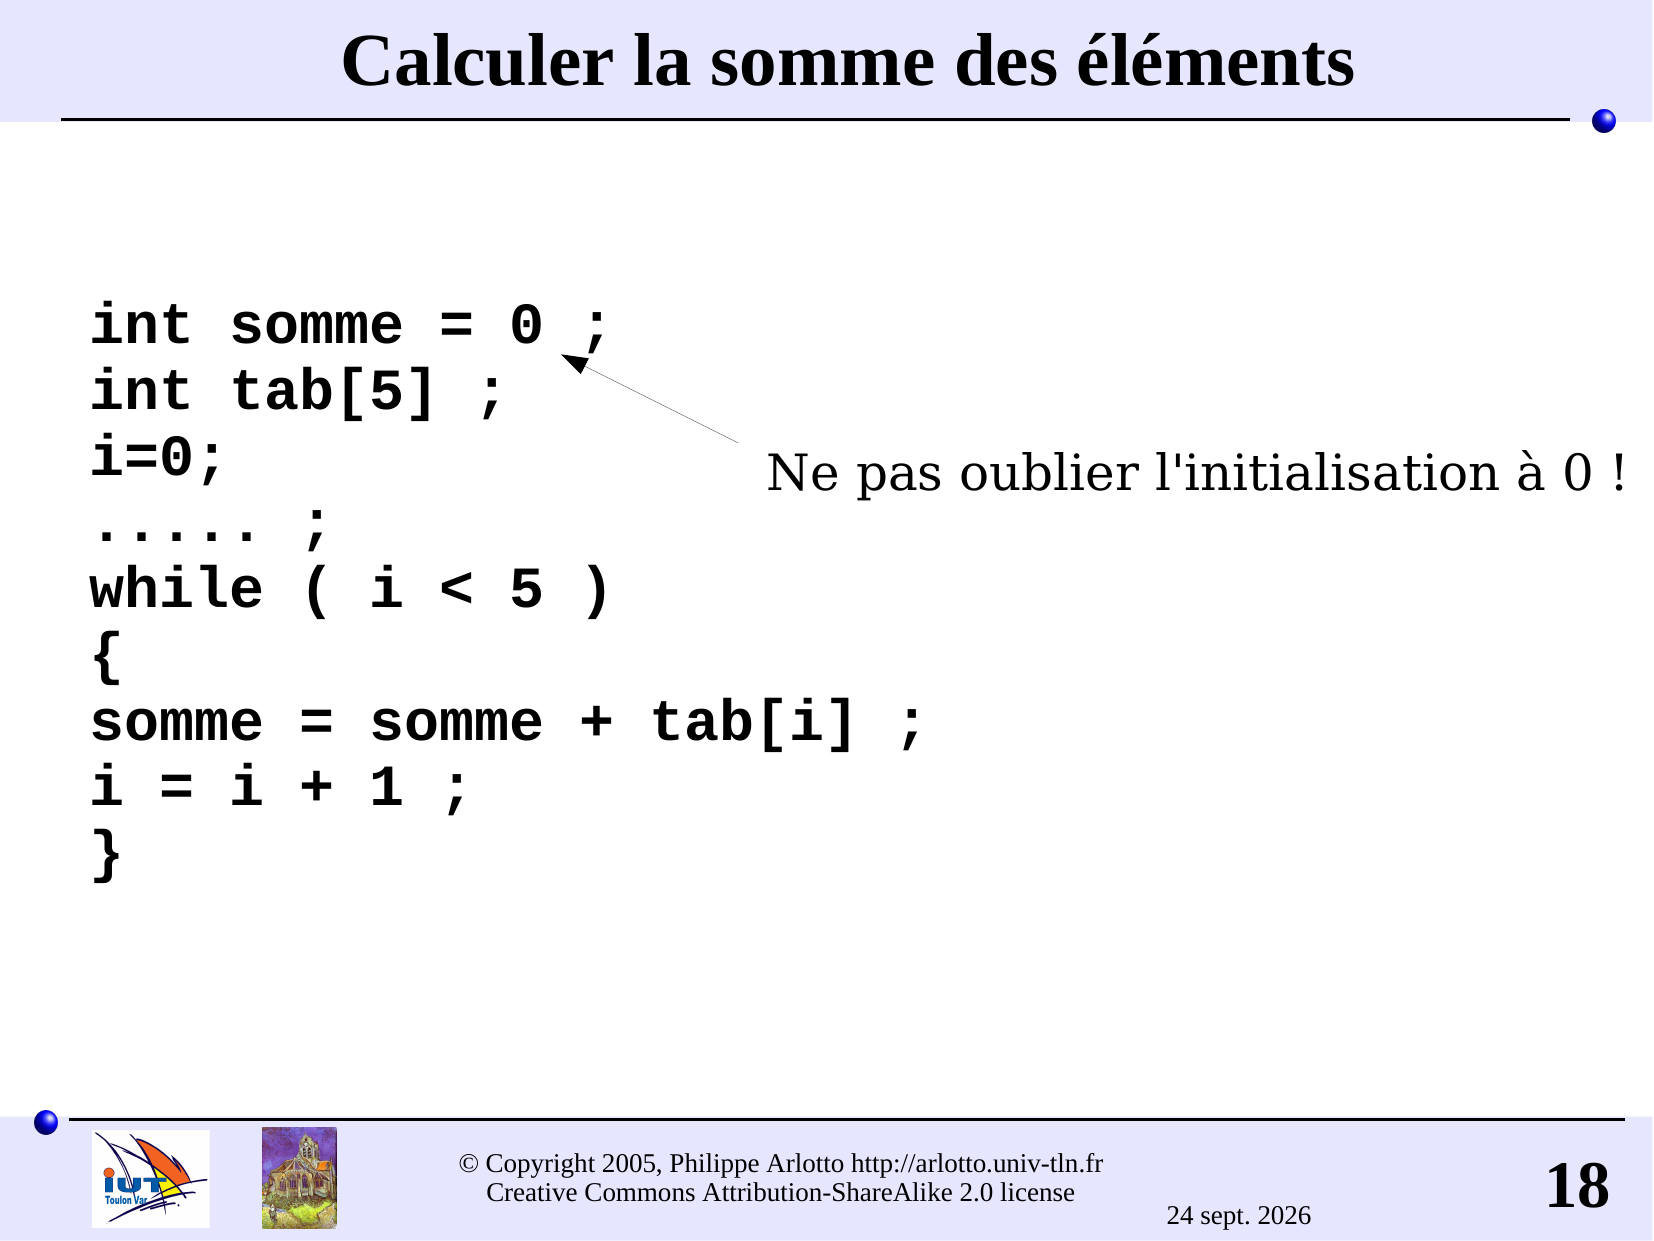

# Calculer la somme des éléments
int somme = 0 ;
int tab[5] ;
i=0;
..... ;
while ( i < 5 )
{
somme = somme + tab[i] ;
i = i + 1 ;
}
Ne pas oublier l'initialisation à 0 !